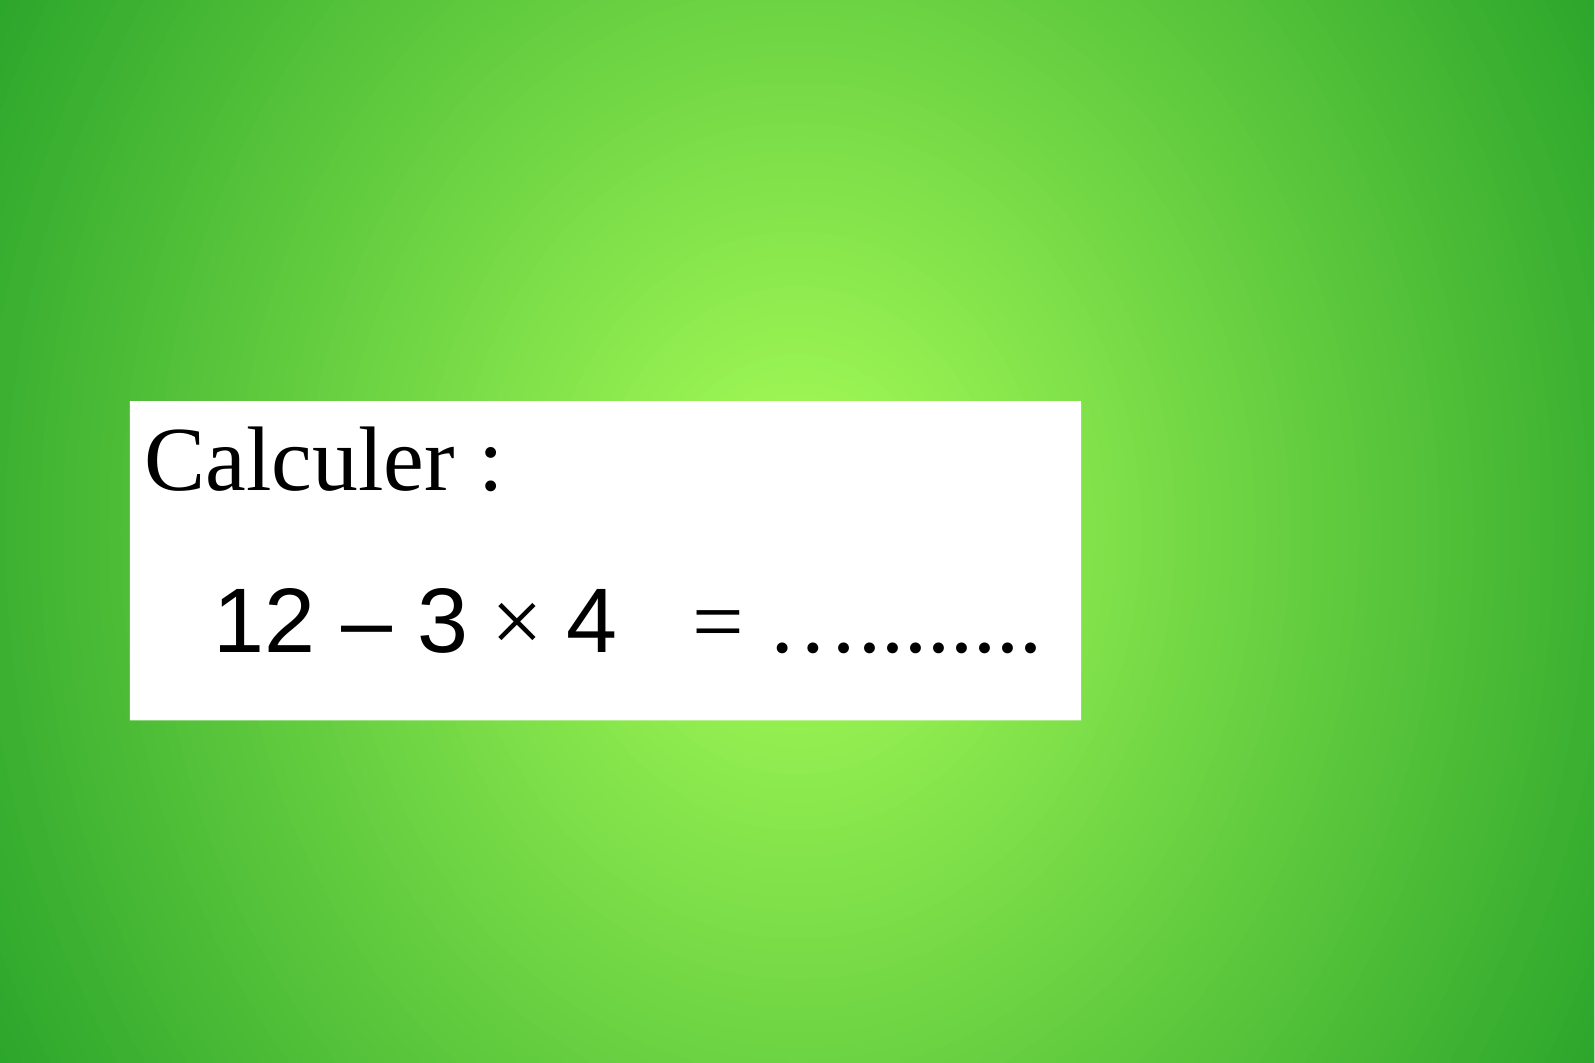

Calculer :
 12 – 3 × 4 = …........